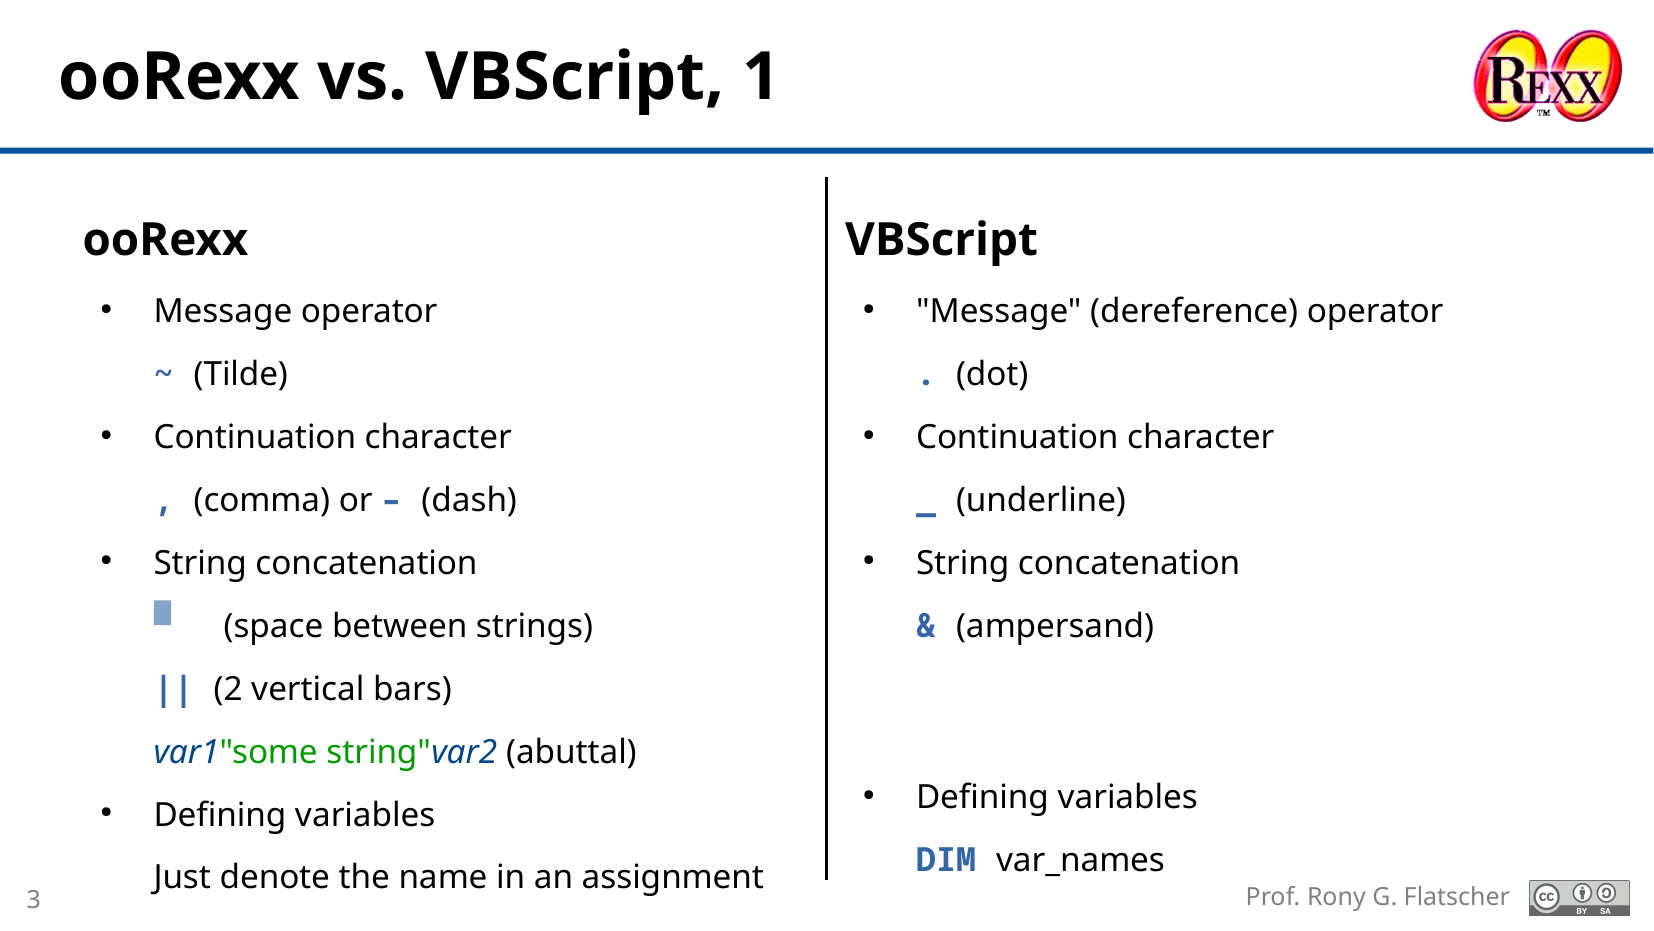

# ooRexx vs. VBScript, 1
ooRexx
Message operator
~ (Tilde)
Continuation character
, (comma) or – (dash)
String concatenation
 (space between strings)
|| (2 vertical bars)
var1"some string"var2 (abuttal)
Defining variables
Just denote the name in an assignment
VBScript
"Message" (dereference) operator
. (dot)
Continuation character
_ (underline)
String concatenation
& (ampersand)
Defining variables
DIM var_names